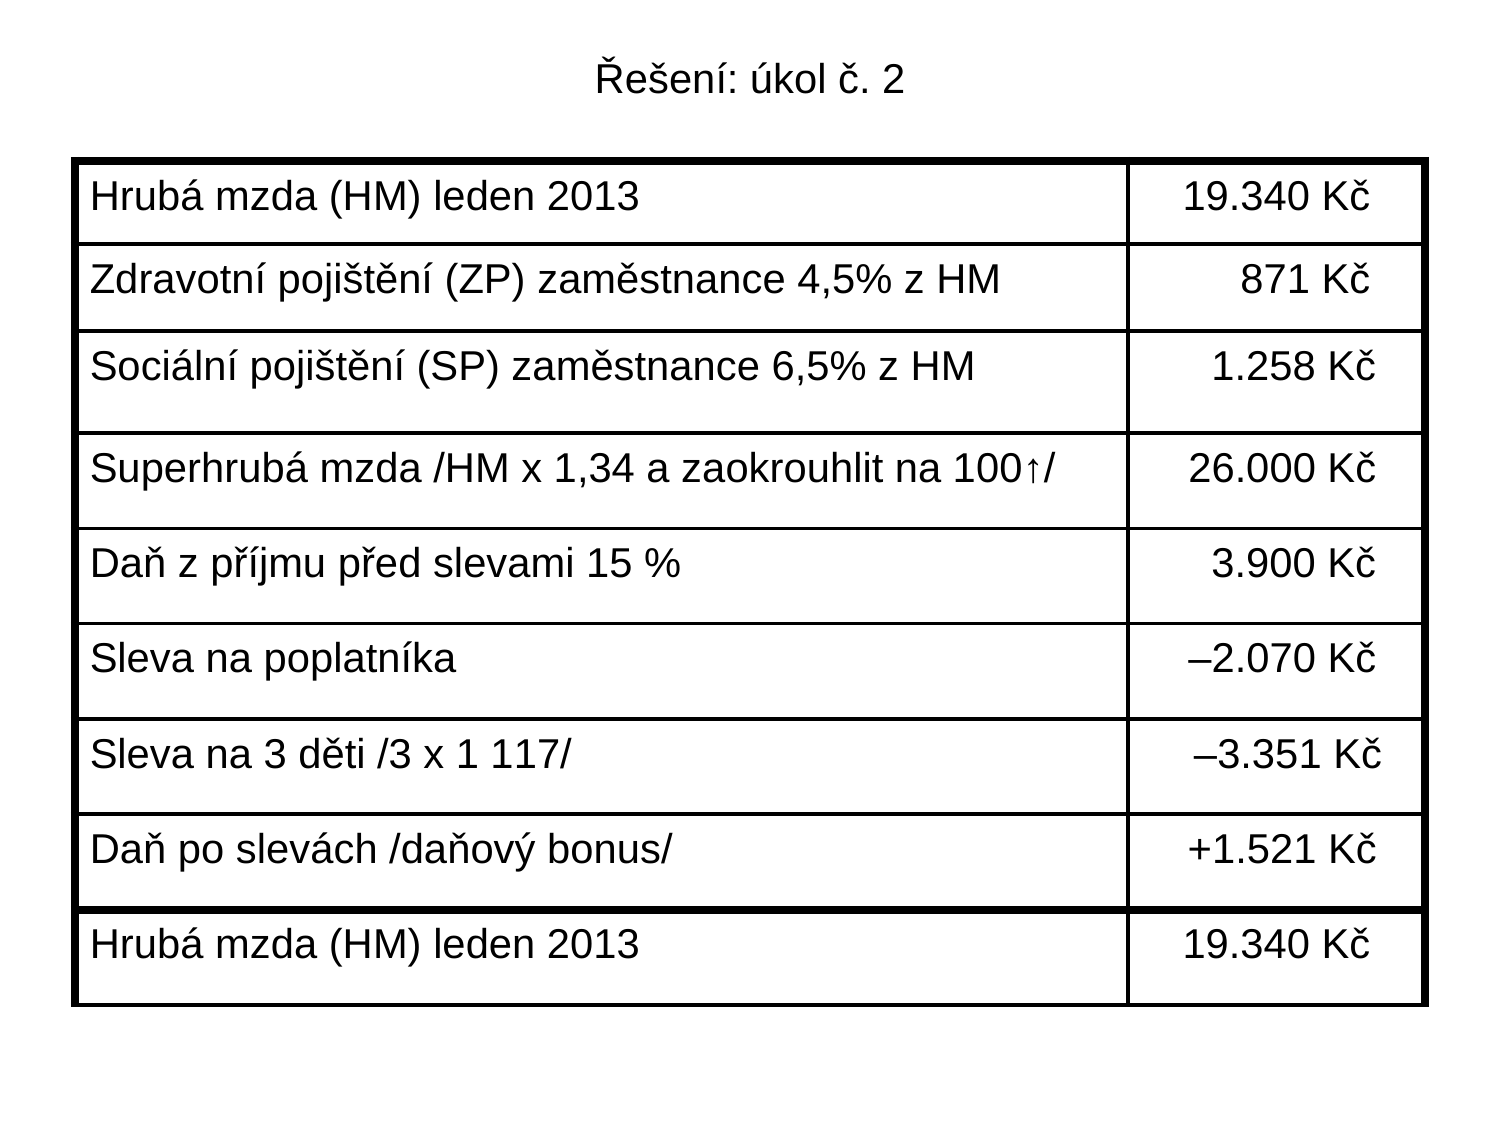

# Řešení: úkol č. 2
| Hrubá mzda (HM) leden 2013 | 19.340 Kč |
| --- | --- |
| Zdravotní pojištění (ZP) zaměstnance 4,5% z HM | 871 Kč |
| Sociální pojištění (SP) zaměstnance 6,5% z HM | 1.258 Kč |
| Superhrubá mzda /HM x 1,34 a zaokrouhlit na 100↑/ | 26.000 Kč |
| Daň z příjmu před slevami 15 % | 3.900 Kč |
| Sleva na poplatníka | –2.070 Kč |
| Sleva na 3 děti /3 x 1 117/ | –3.351 Kč |
| Daň po slevách /daňový bonus/ | +1.521 Kč |
| Hrubá mzda (HM) leden 2013 | 19.340 Kč |